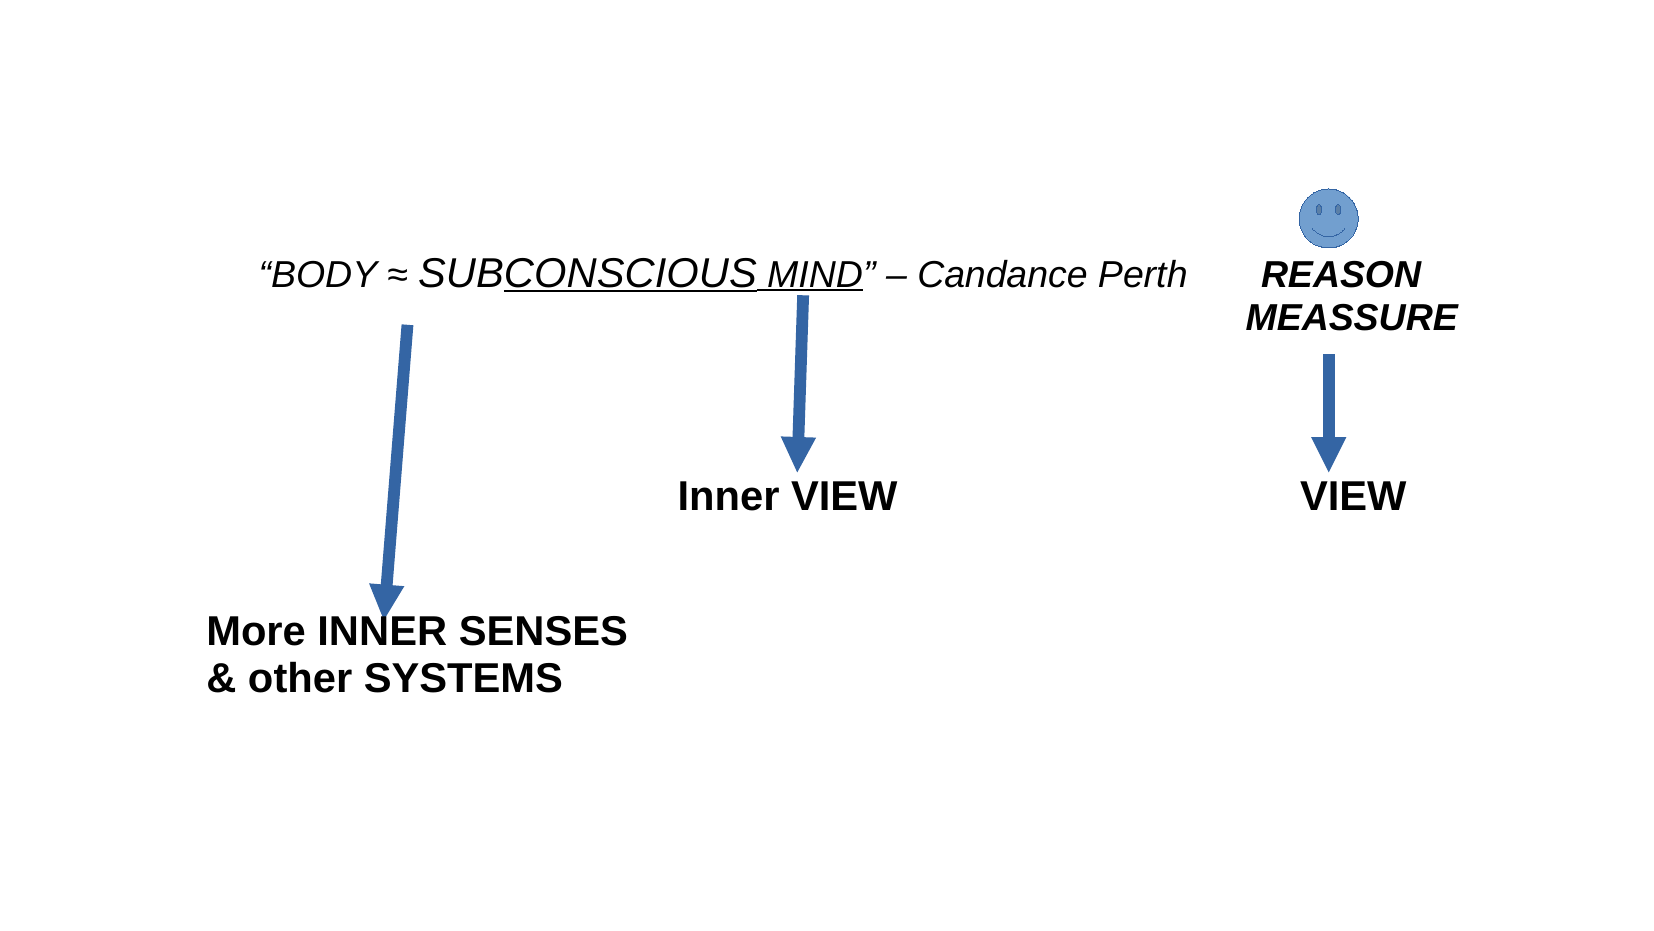

“BODY ≈ SUBCONSCIOUS MIND” – Candance Perth REASON
 MEASSURE
 Inner VIEW VIEW
More INNER SENSES
& other SYSTEMS